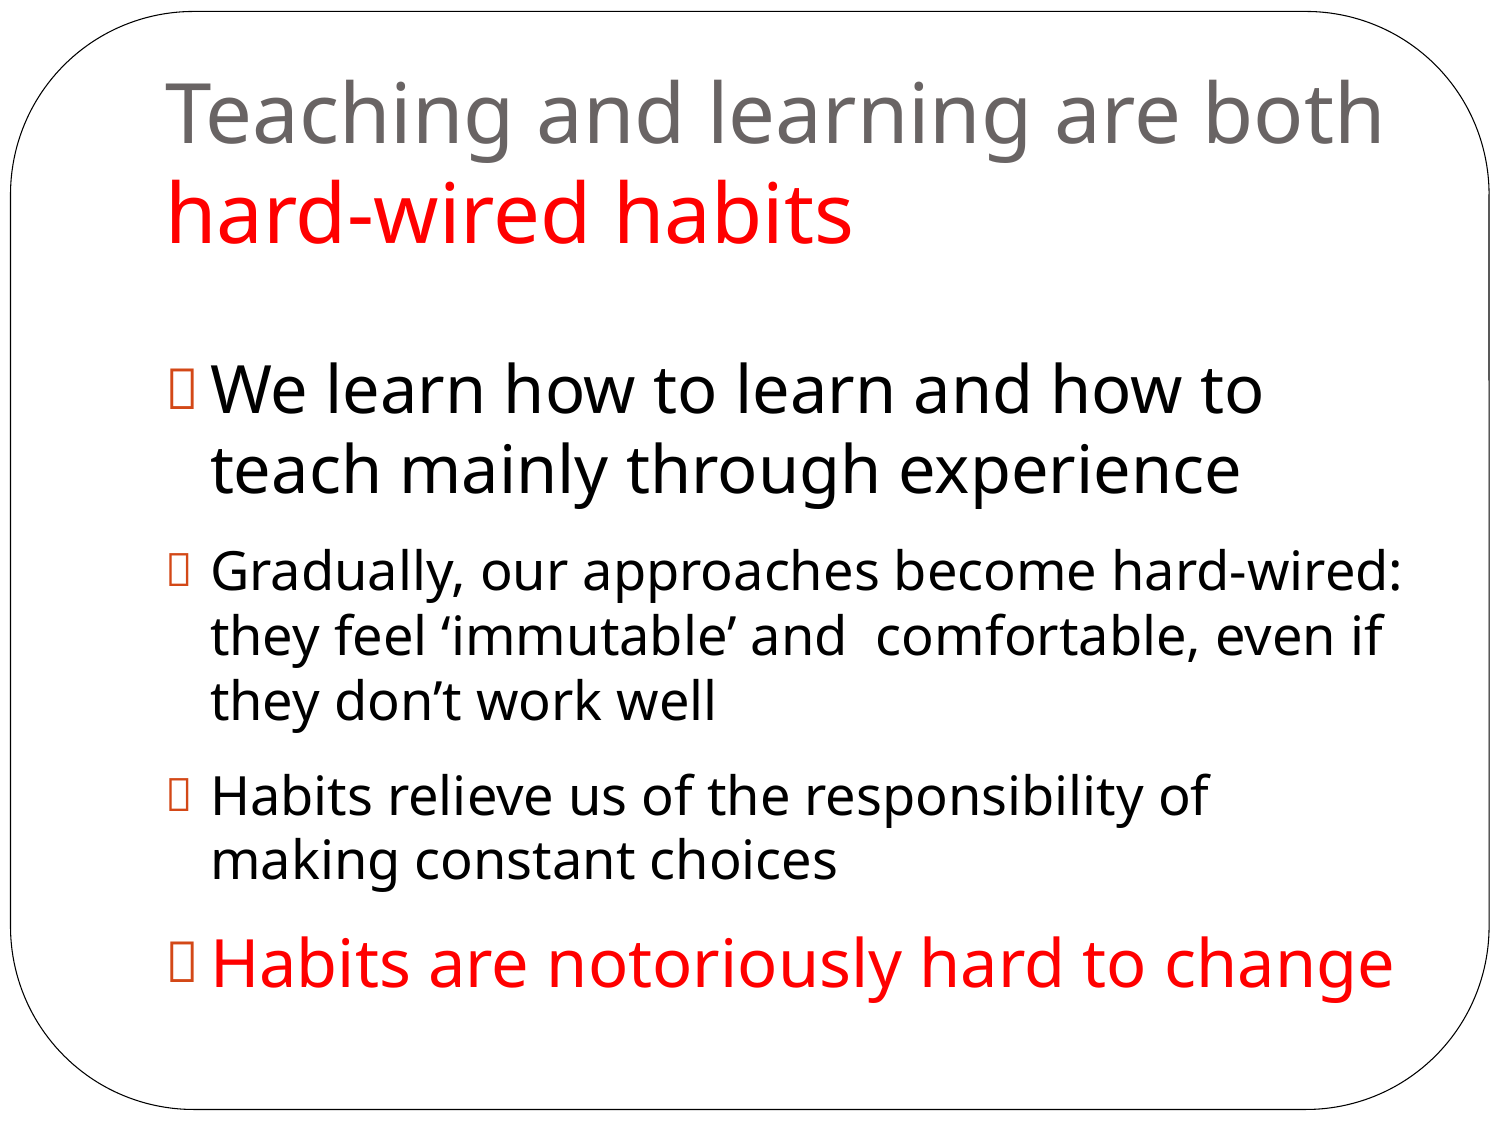

# Teaching and learning are both hard-wired habits
We learn how to learn and how to teach mainly through experience
Gradually, our approaches become hard-wired: they feel ‘immutable’ and comfortable, even if they don’t work well
Habits relieve us of the responsibility of making constant choices
Habits are notoriously hard to change